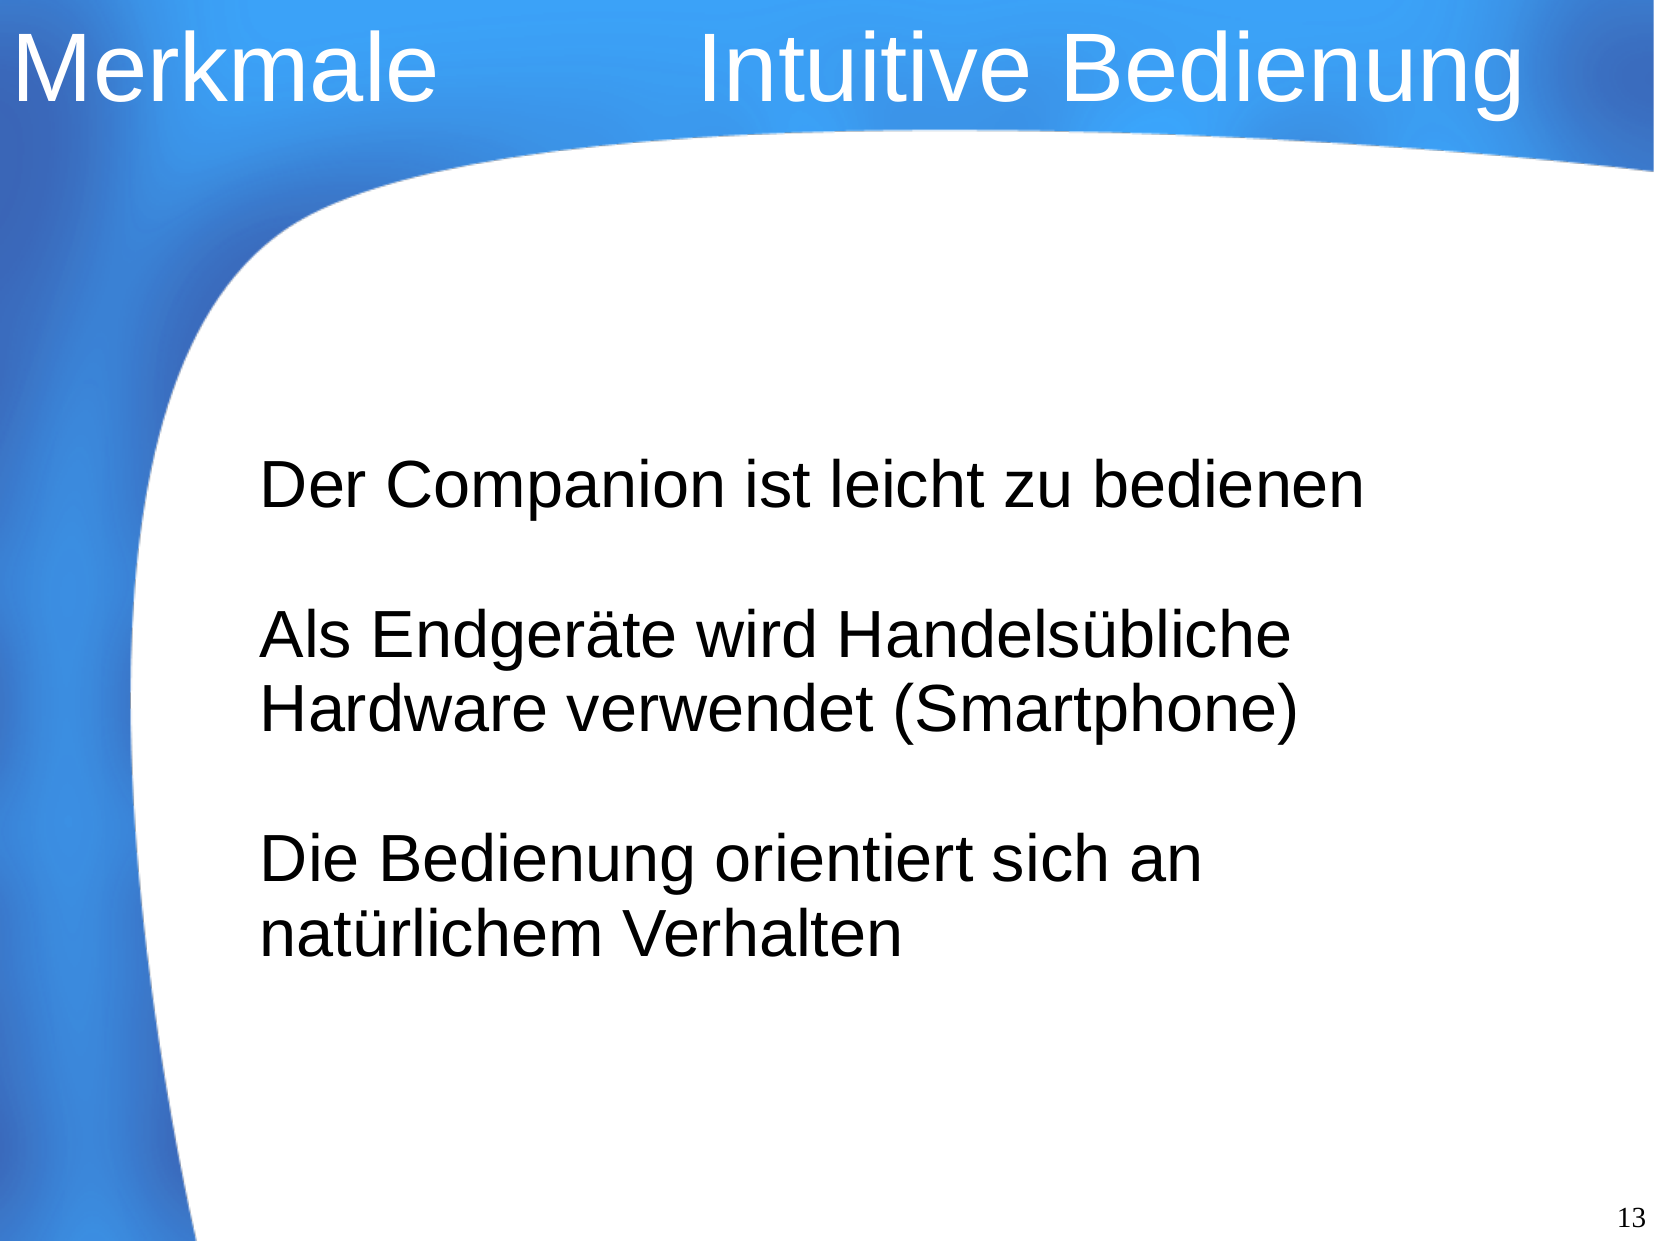

Merkmale
# Intuitive Bedienung
Der Companion ist leicht zu bedienen
Als Endgeräte wird Handelsübliche Hardware verwendet (Smartphone)
Die Bedienung orientiert sich an natürlichem Verhalten
13